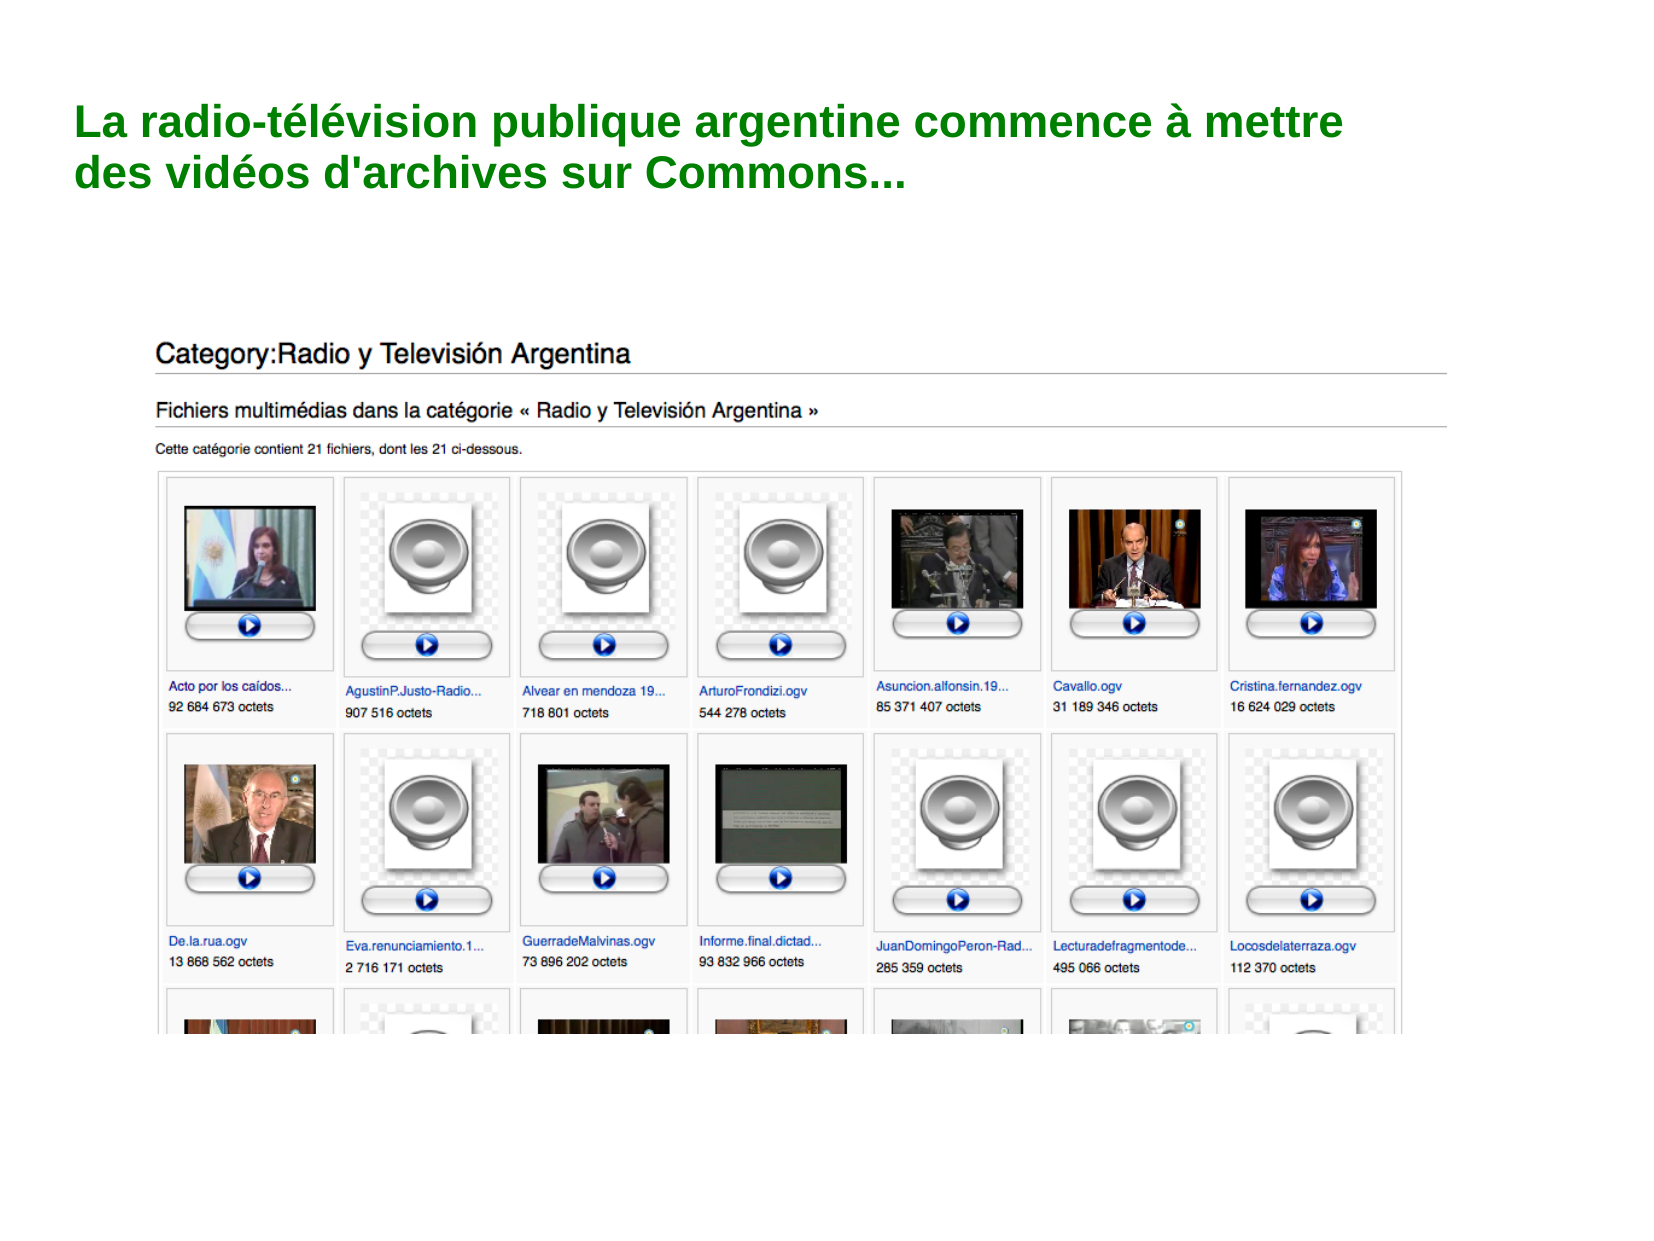

La radio-télévision publique argentine commence à mettre
des vidéos d'archives sur Commons...